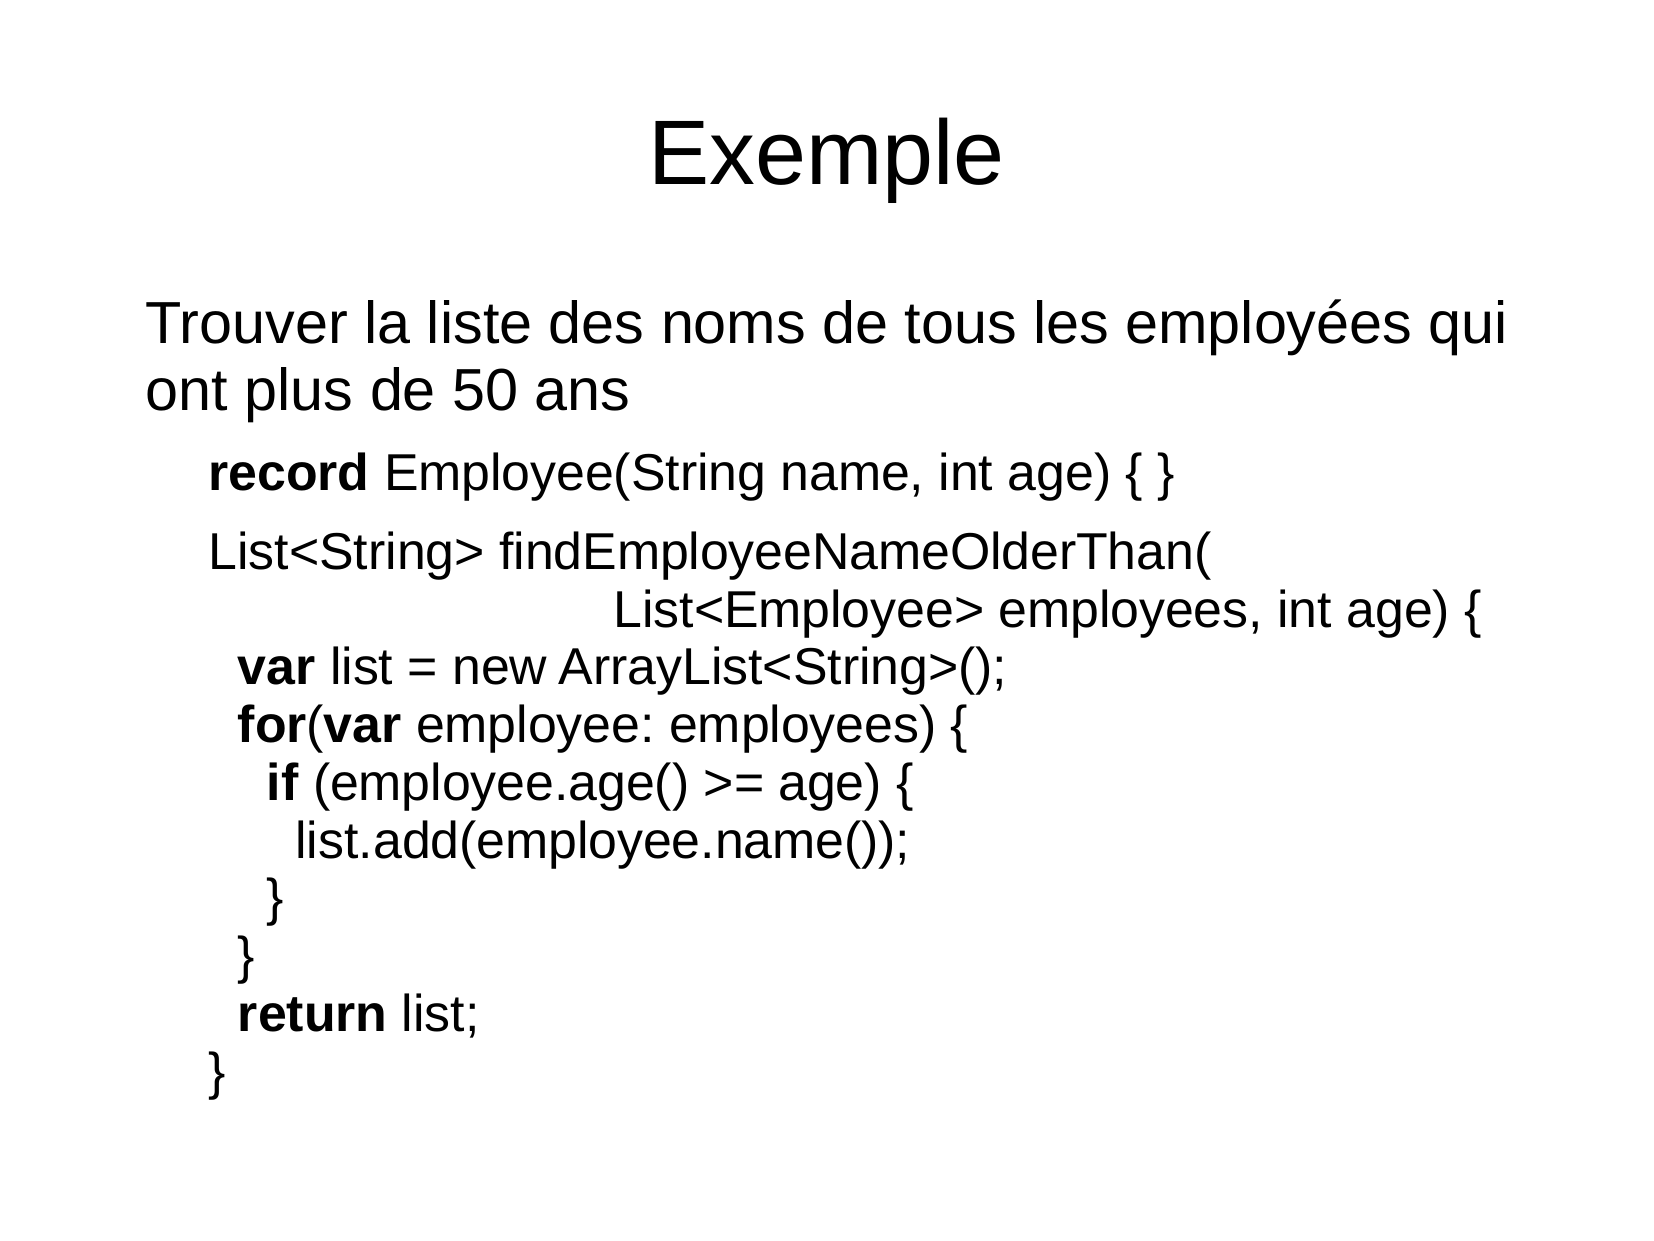

# Exemple
Trouver la liste des noms de tous les employées qui ont plus de 50 ans
record Employee(String name, int age) { }
List<String> findEmployeeNameOlderThan(
 List<Employee> employees, int age) {
 var list = new ArrayList<String>();
 for(var employee: employees) {
 if (employee.age() >= age) {
 list.add(employee.name());
 }
 }
 return list;
}